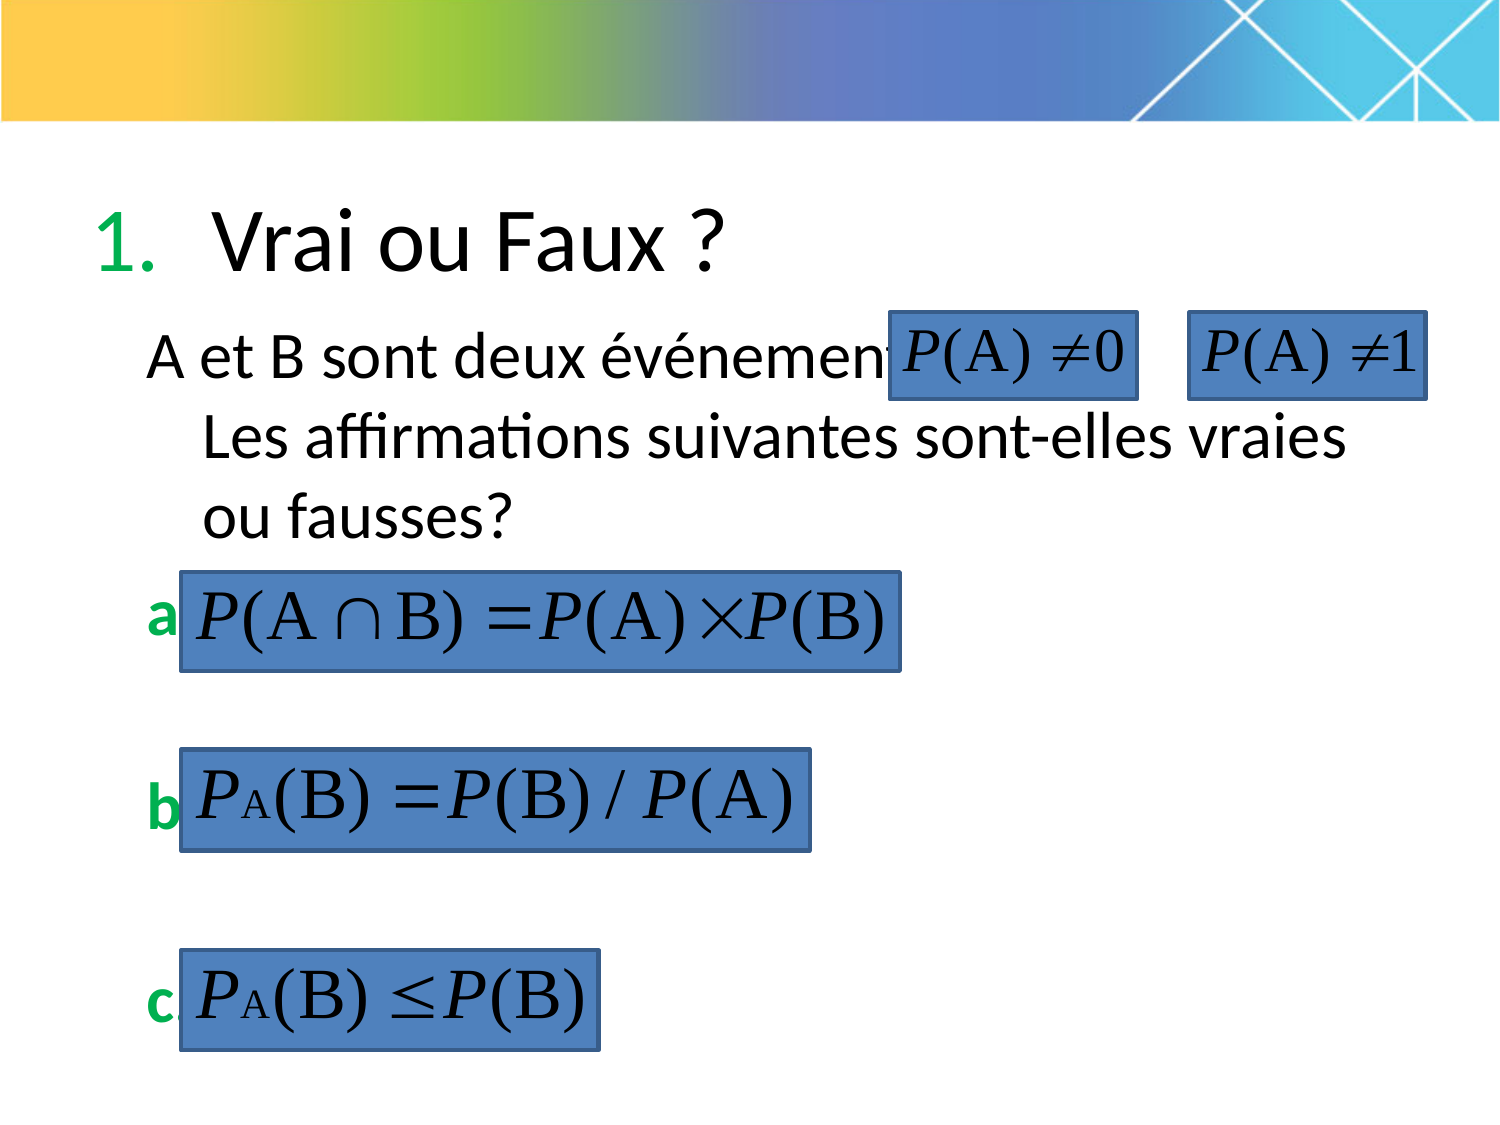

# Vrai ou Faux ?
A et B sont deux événements. et Les affirmations suivantes sont-elles vraies ou fausses?
a.
b.
c.